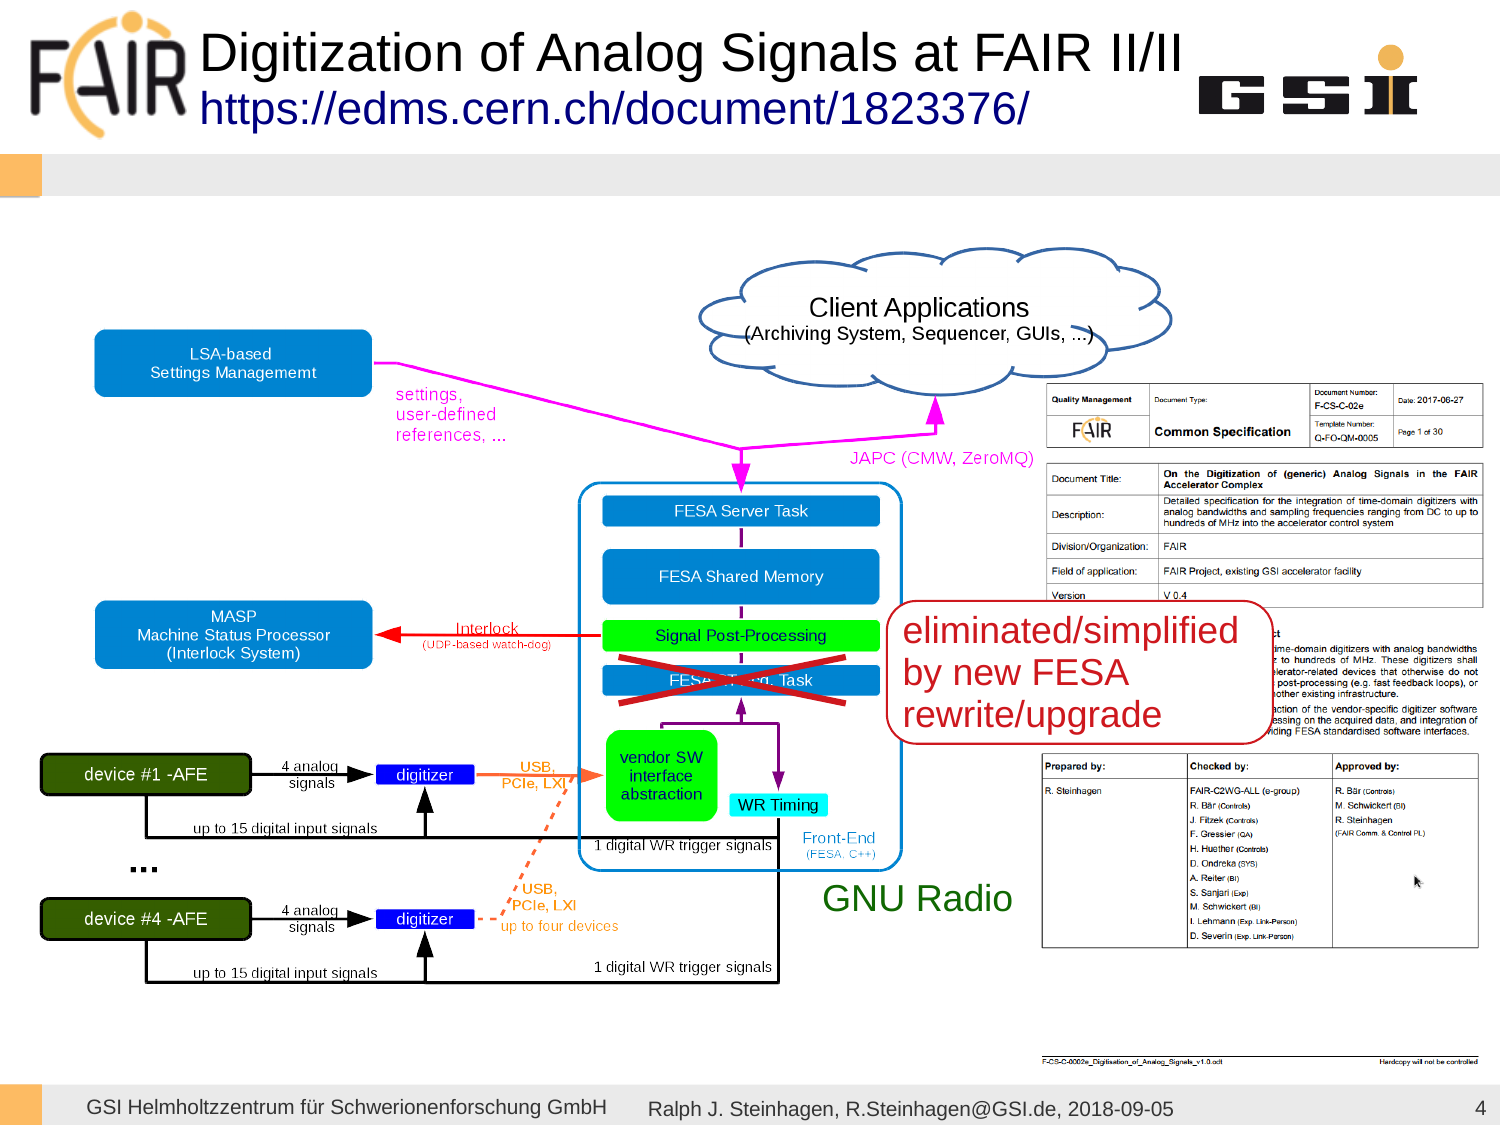

# Digitization of Analog Signals at FAIR II/II https://edms.cern.ch/document/1823376/
eliminated/simplified by new FESA rewrite/upgrade
GNU Radio